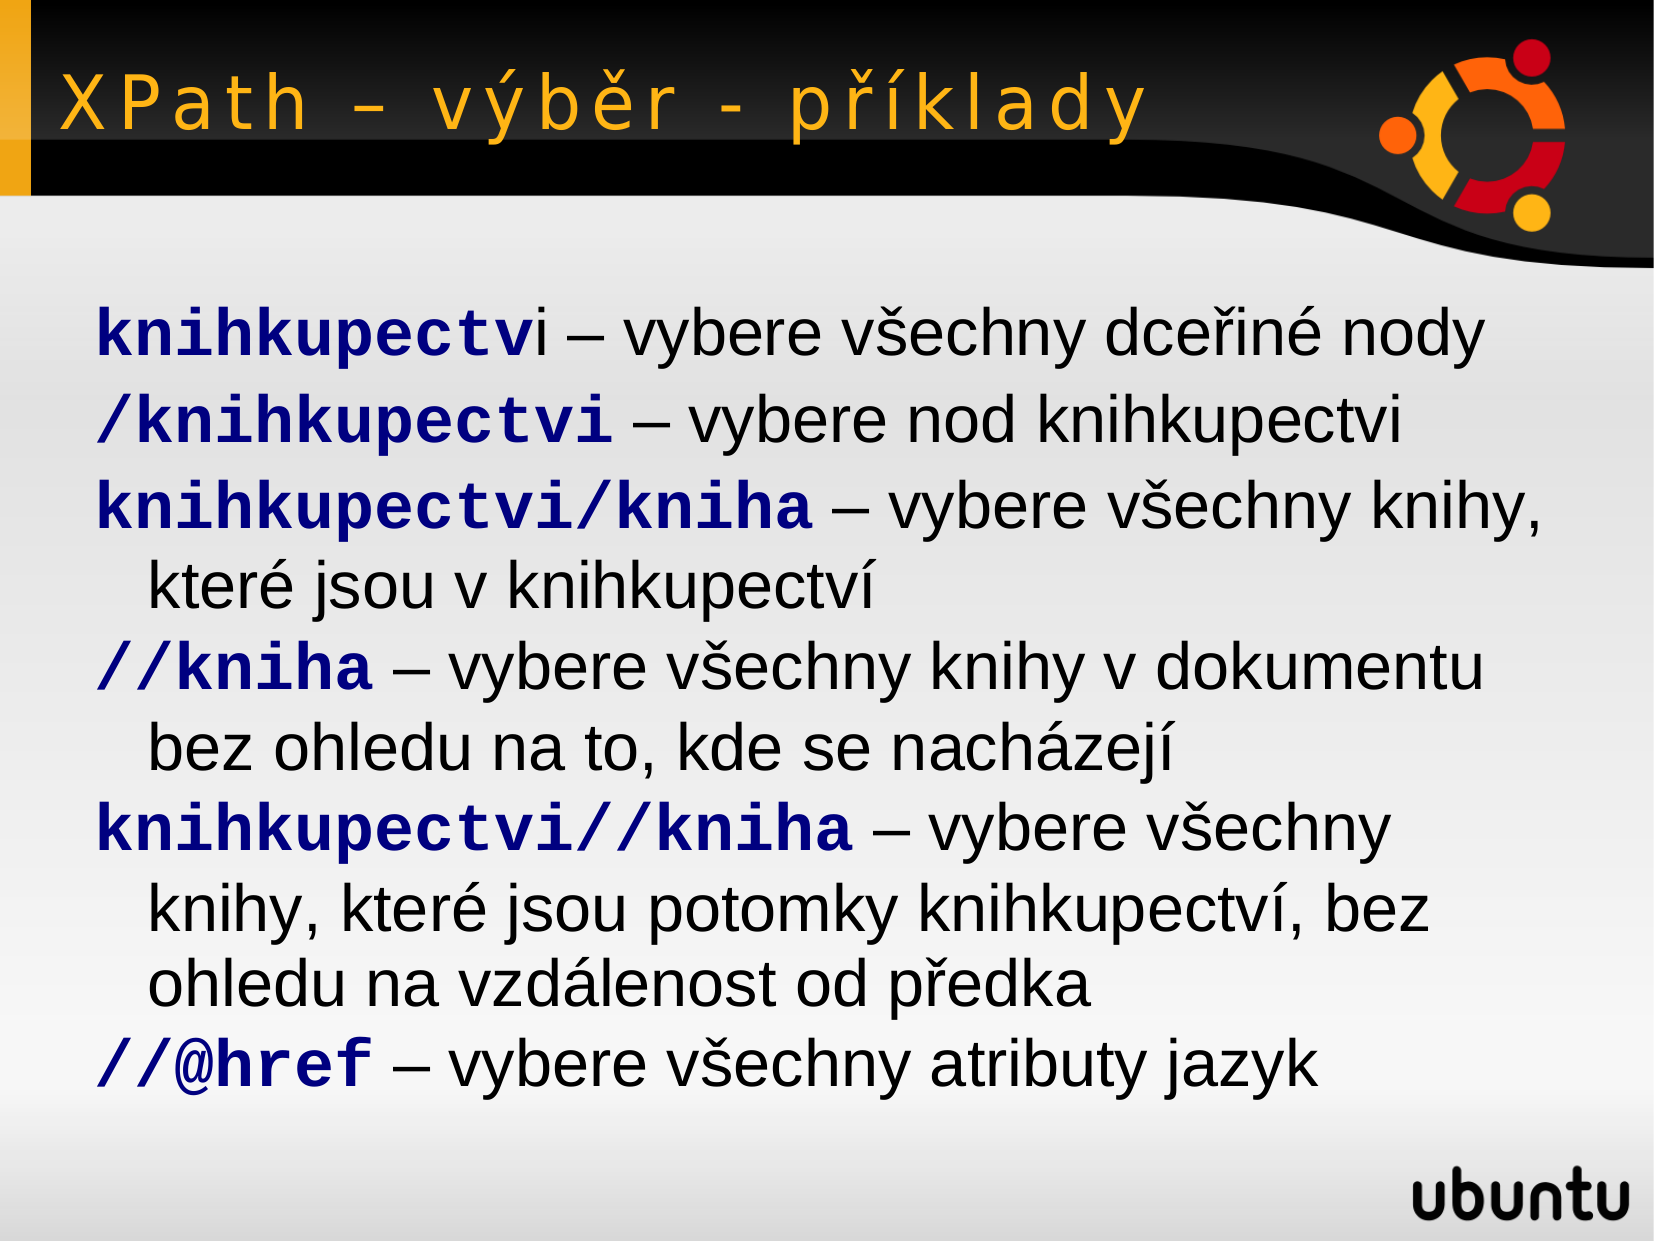

# XPath – výběr - příklady
knihkupectvi – vybere všechny dceřiné nody
/knihkupectvi – vybere nod knihkupectvi
knihkupectvi/kniha – vybere všechny knihy, které jsou v knihkupectví
//kniha – vybere všechny knihy v dokumentu bez ohledu na to, kde se nacházejí
knihkupectvi//kniha – vybere všechny knihy, které jsou potomky knihkupectví, bez ohledu na vzdálenost od předka
//@href – vybere všechny atributy jazyk